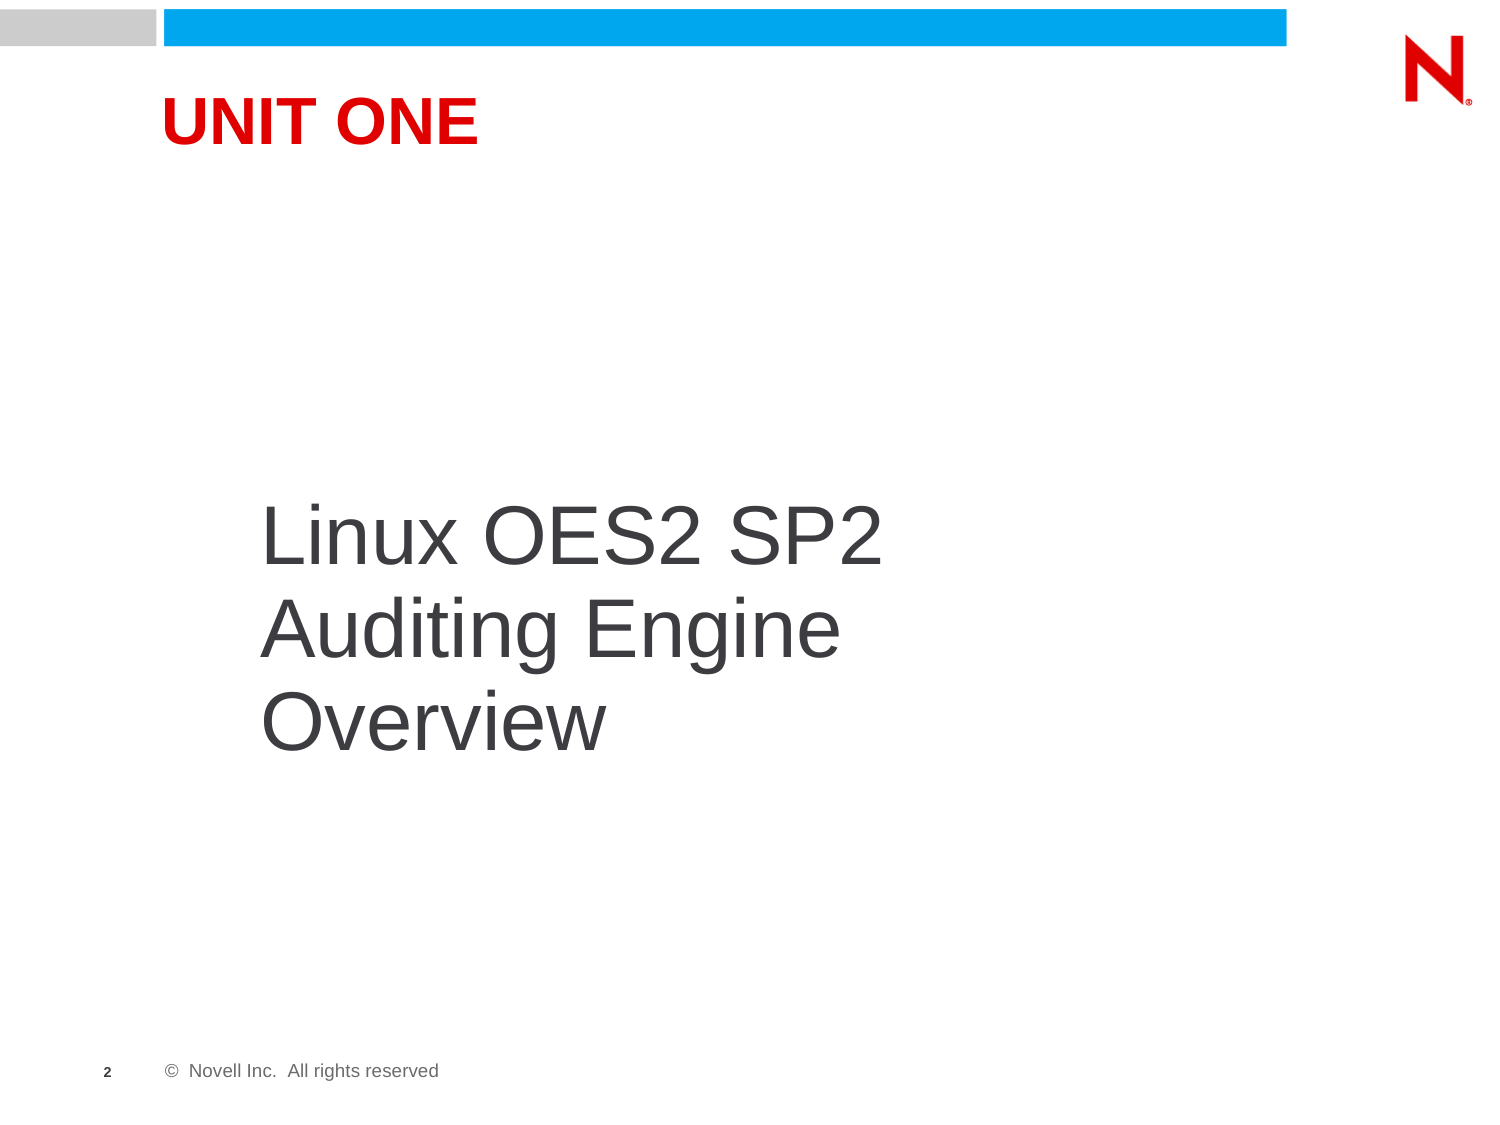

# UNIT ONE
Linux OES2 SP2
Auditing Engine
Overview